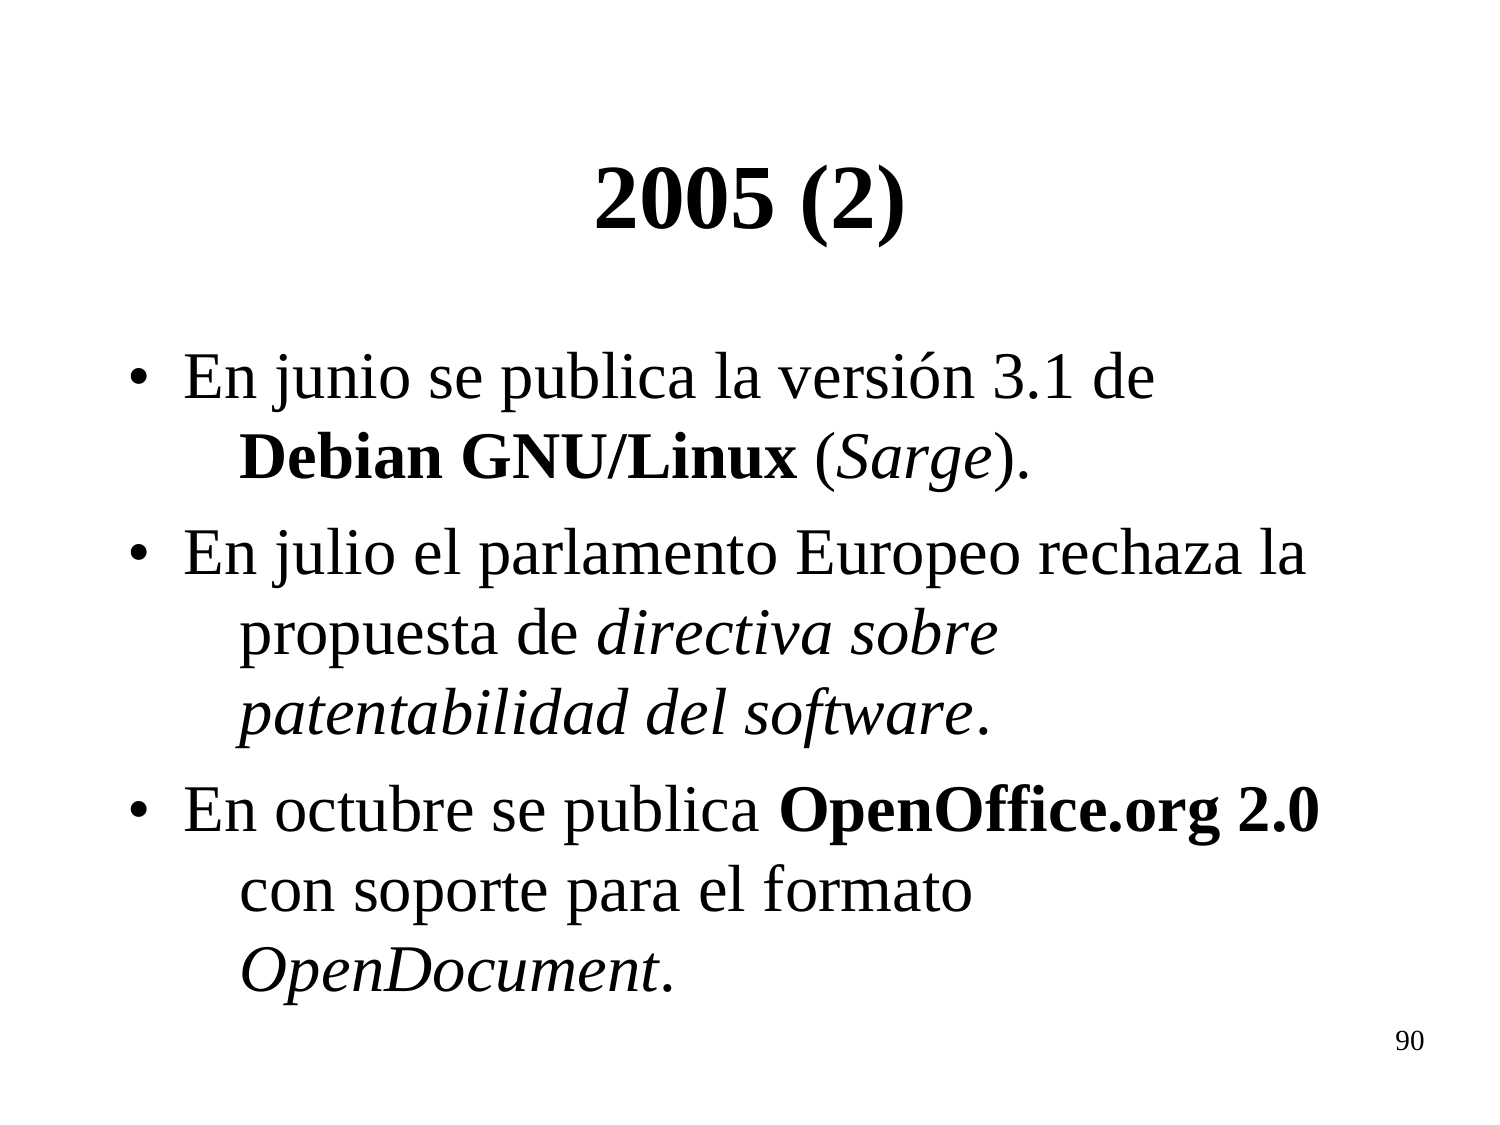

# 2005 (2)
En junio se publica la versión 3.1 de Debian GNU/Linux (Sarge).
En julio el parlamento Europeo rechaza la propuesta de directiva sobre patentabilidad del software.
En octubre se publica OpenOffice.org 2.0 con soporte para el formato OpenDocument.
90